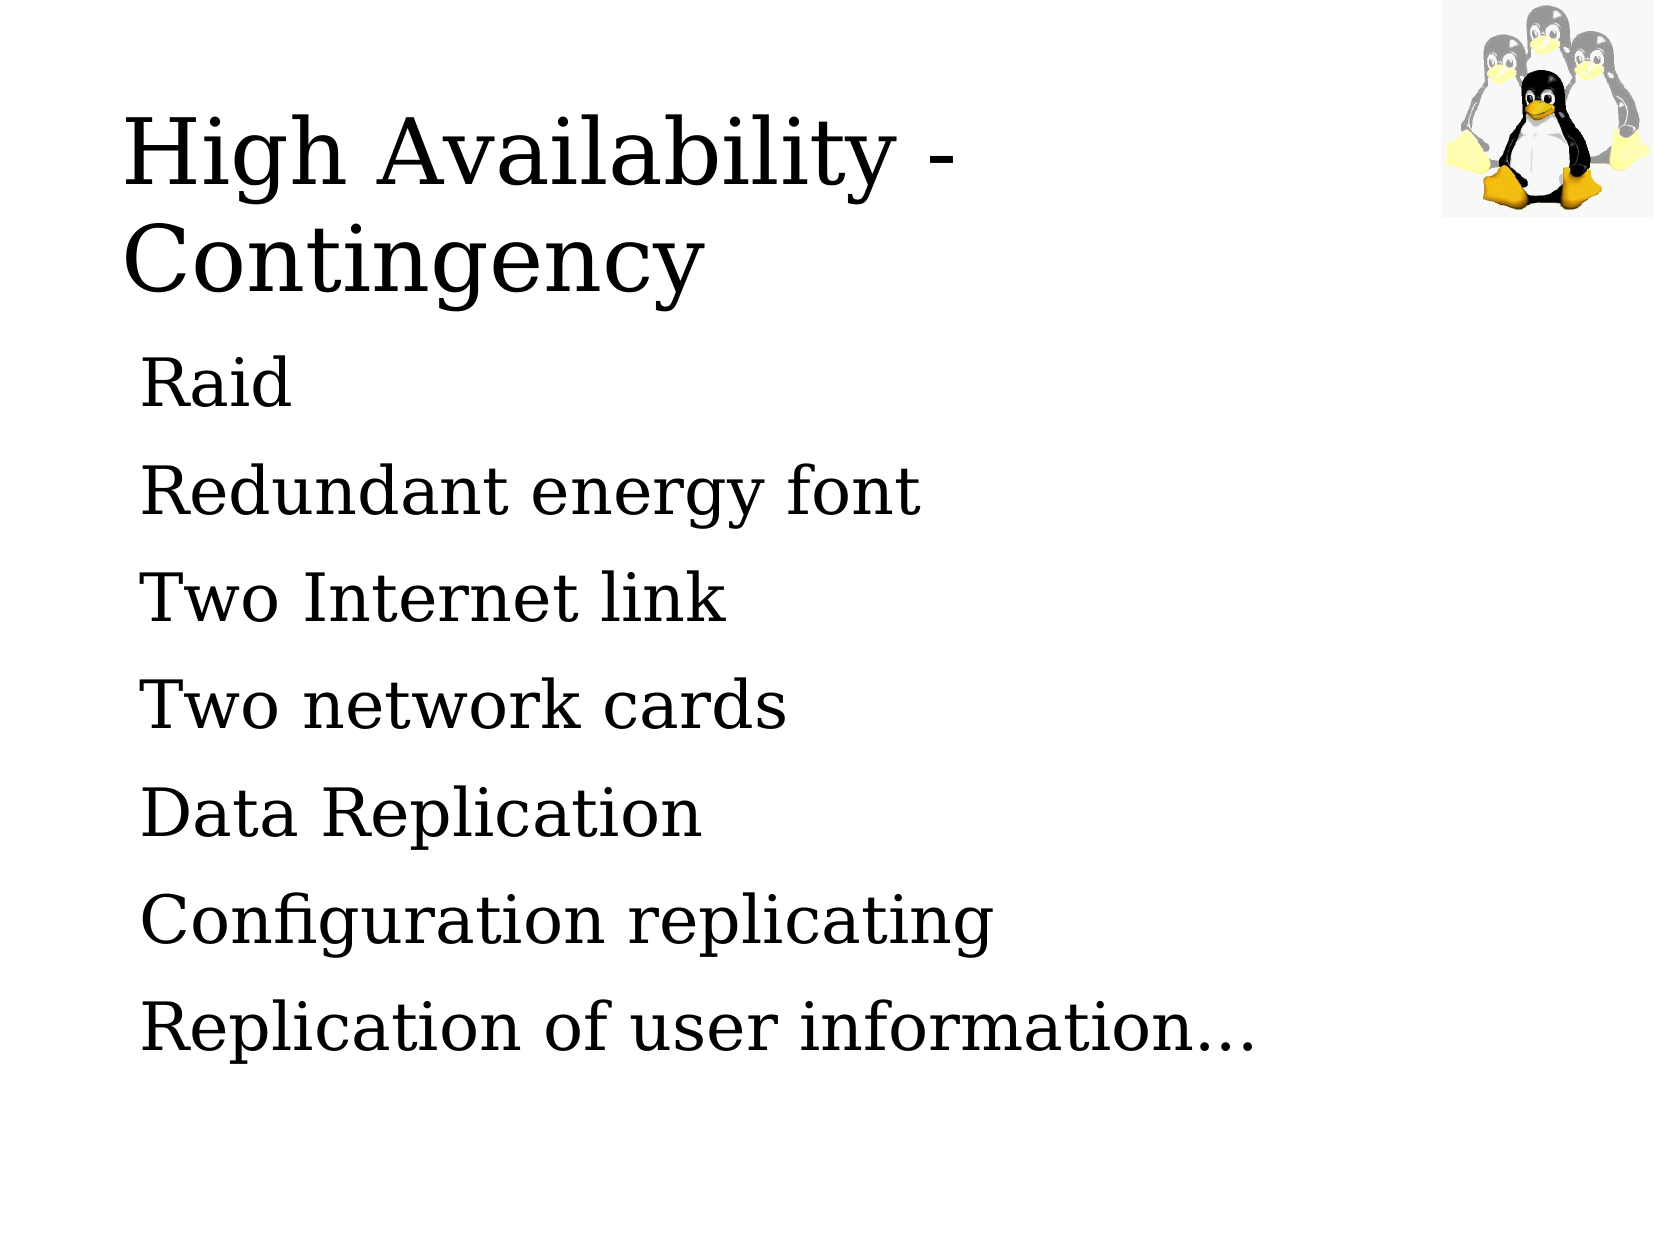

# High Availability - Contingency
Raid
Redundant energy font
Two Internet link
Two network cards
Data Replication
Configuration replicating
Replication of user information...